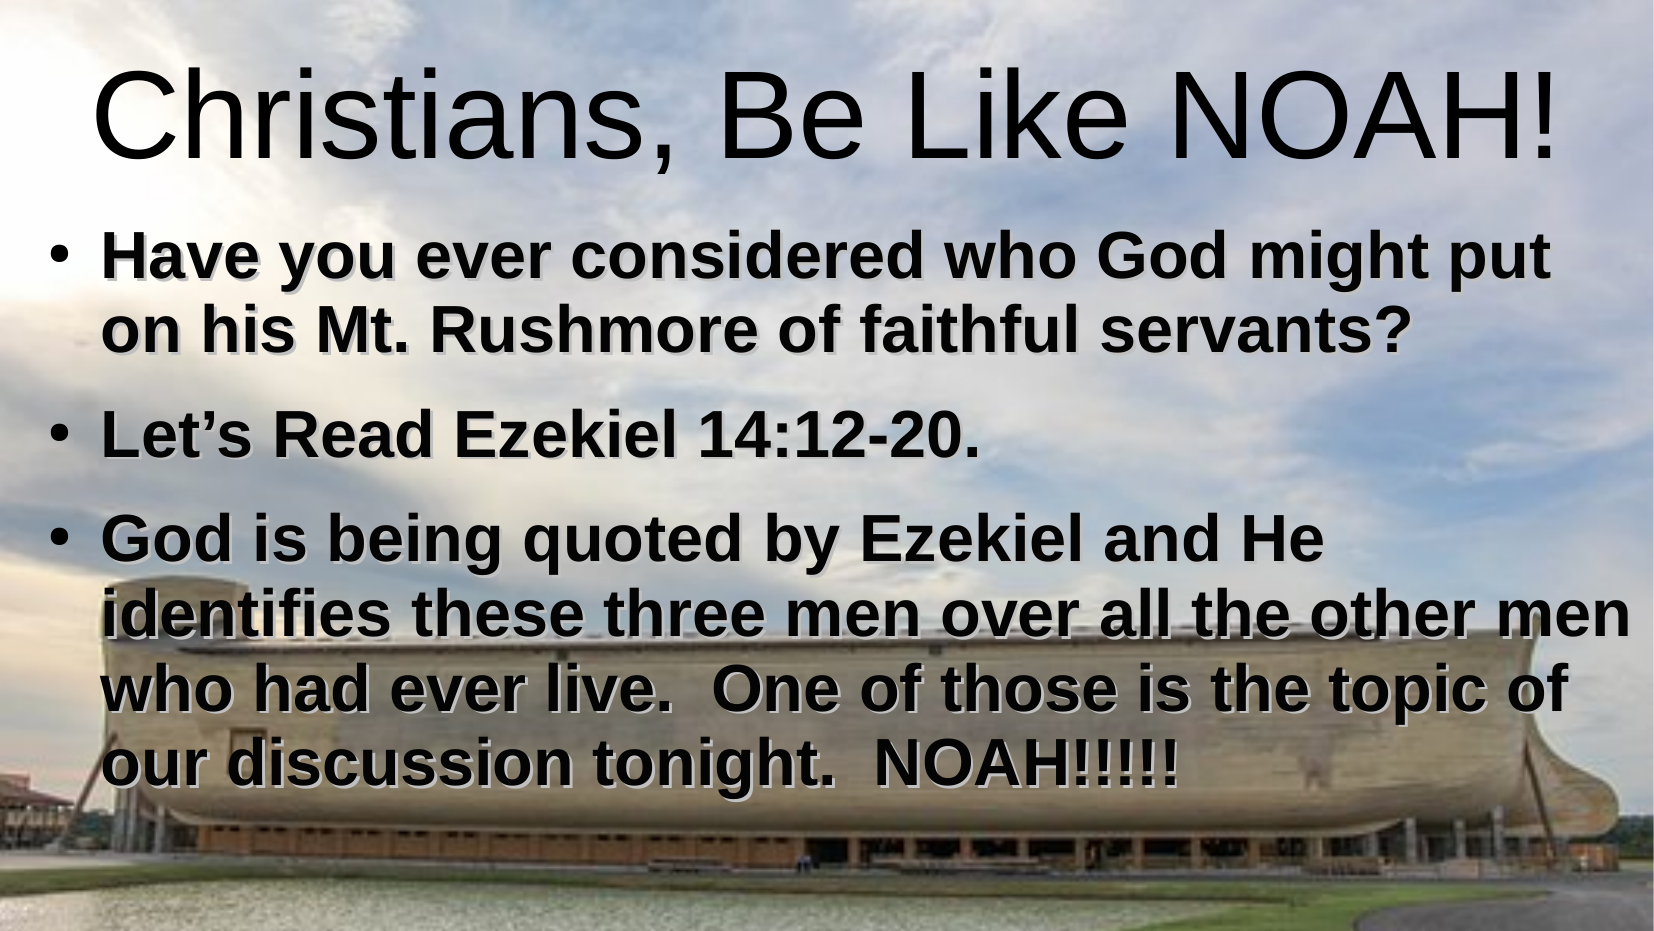

# Christians, Be Like NOAH!
Have you ever considered who God might put on his Mt. Rushmore of faithful servants?
Let’s Read Ezekiel 14:12-20.
God is being quoted by Ezekiel and He identifies these three men over all the other men who had ever live. One of those is the topic of our discussion tonight. NOAH!!!!!